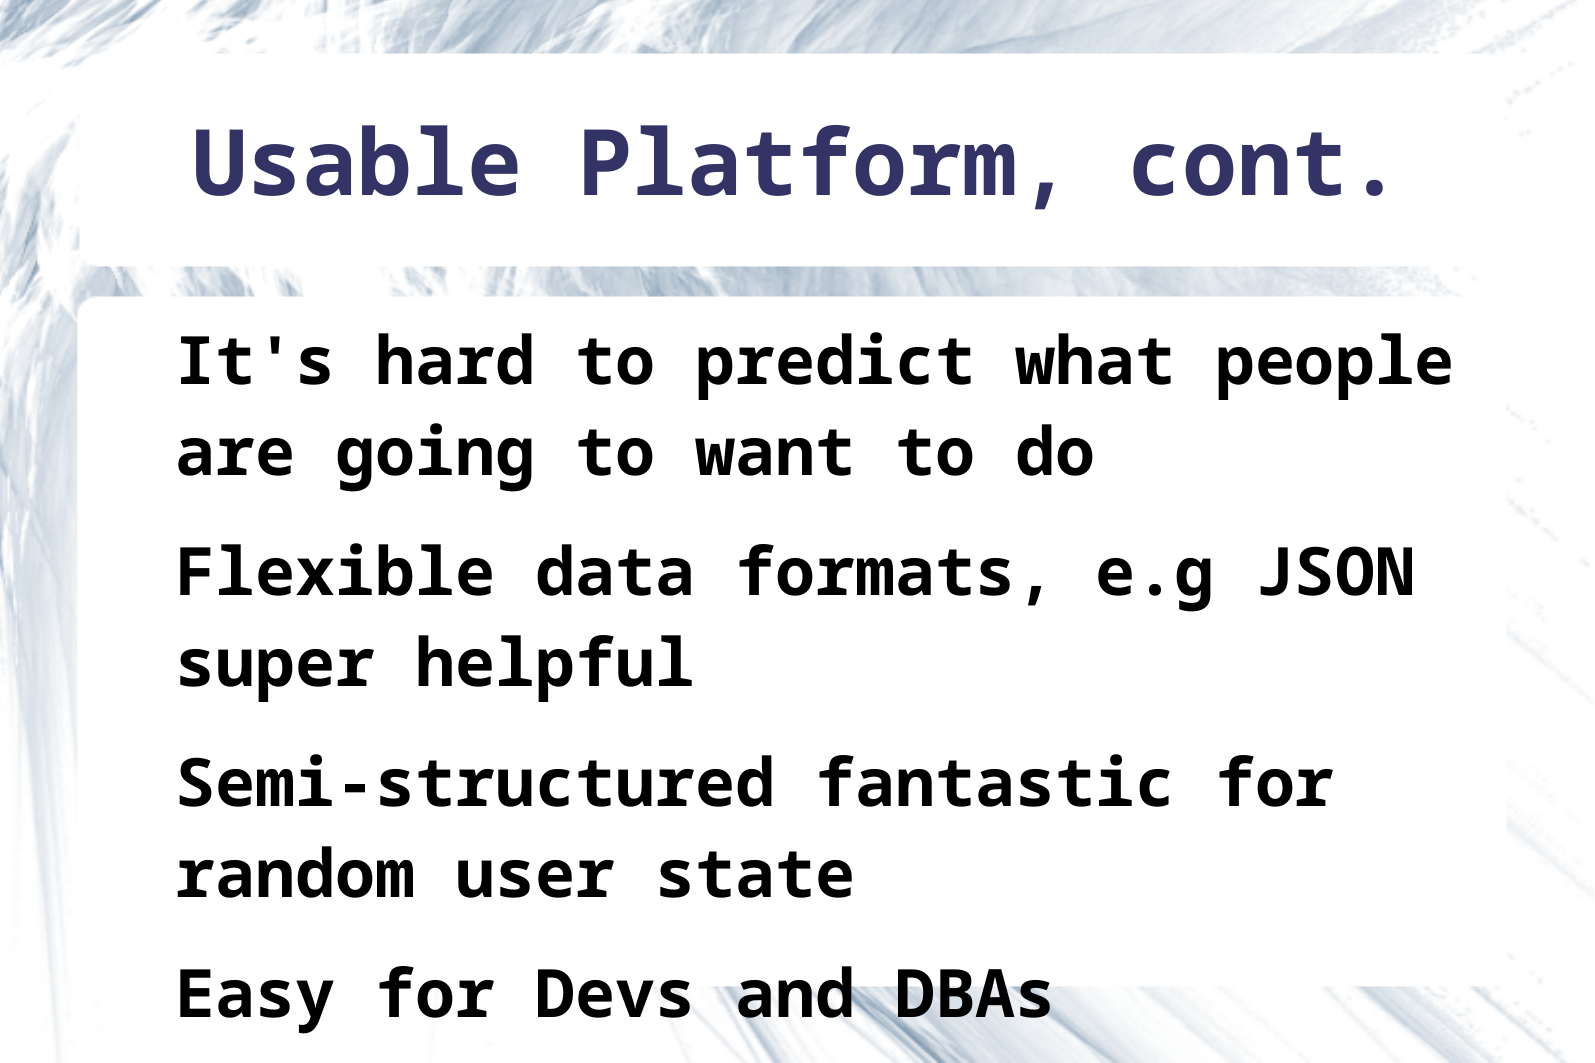

# Usable Platform, cont.
It's hard to predict what people are going to want to do
Flexible data formats, e.g JSON super helpful
Semi-structured fantastic for random user state
Easy for Devs and DBAs